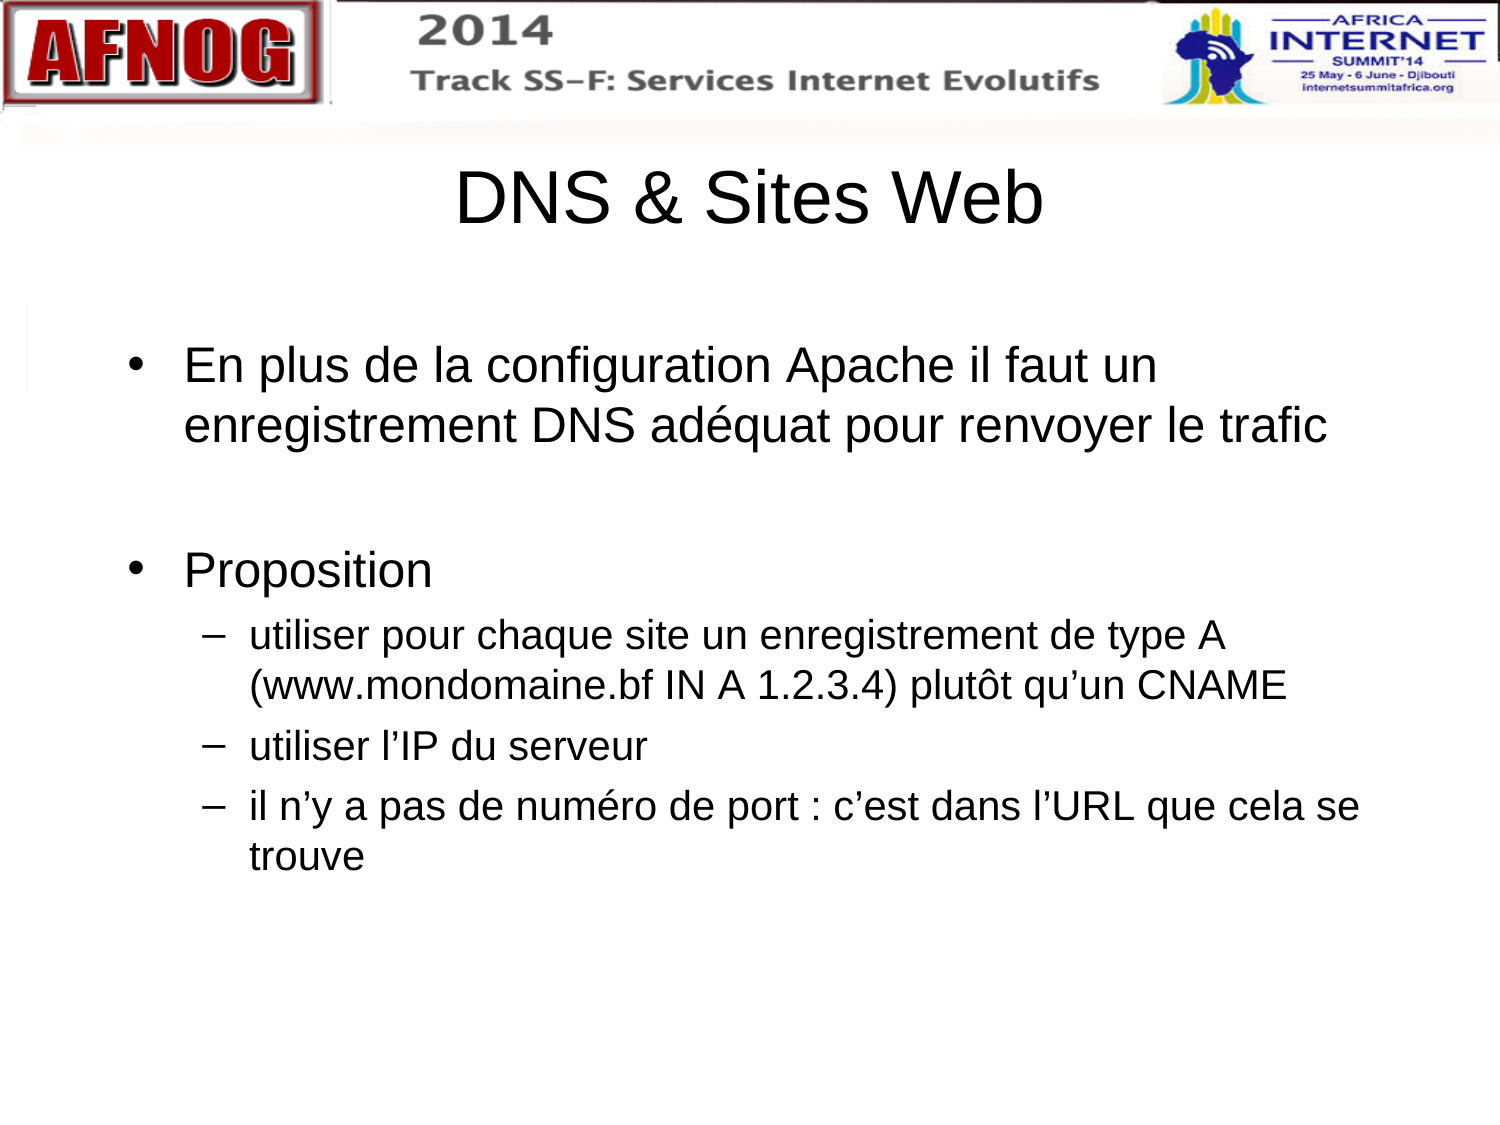

# DNS & Sites Web
En plus de la configuration Apache il faut un enregistrement DNS adéquat pour renvoyer le trafic
Proposition
utiliser pour chaque site un enregistrement de type A (www.mondomaine.bf IN A 1.2.3.4) plutôt qu’un CNAME
utiliser l’IP du serveur
il n’y a pas de numéro de port : c’est dans l’URL que cela se trouve
16